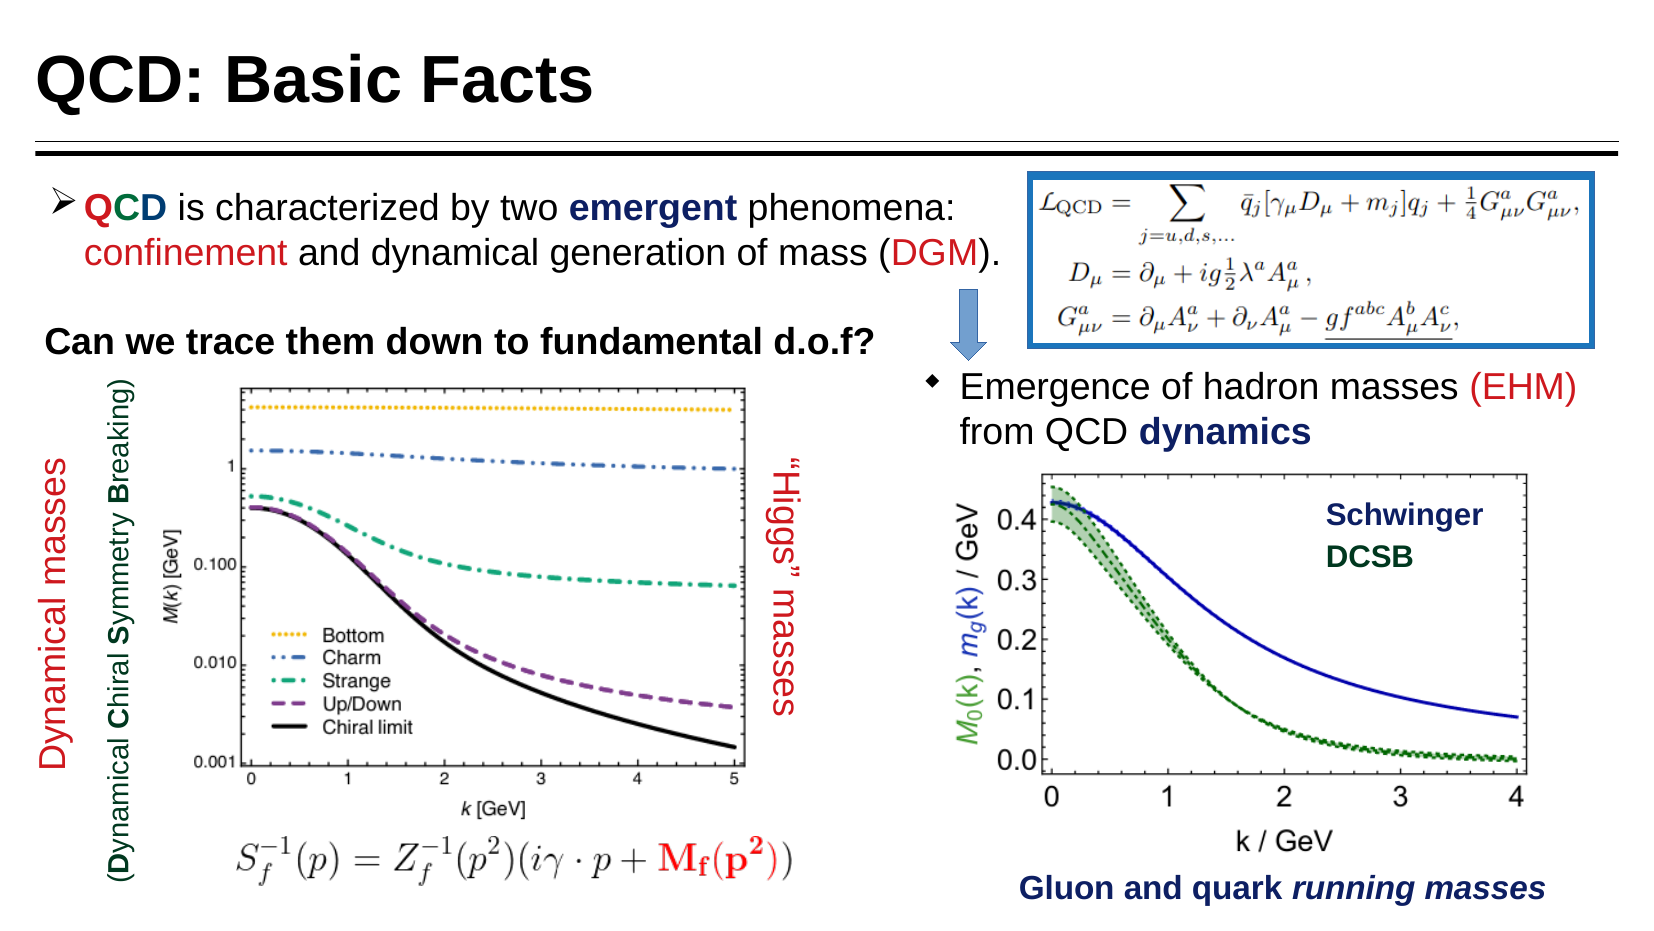

QCD: Basic Facts
QCD is characterized by two emergent phenomena:
confinement and dynamical generation of mass (DGM).
Can we trace them down to fundamental d.o.f?
Emergence of hadron masses (EHM) from QCD dynamics
Schwinger
DCSB
“Higgs” masses
Dynamical masses
(Dynamical Chiral Symmetry Breaking)
Gluon and quark running masses